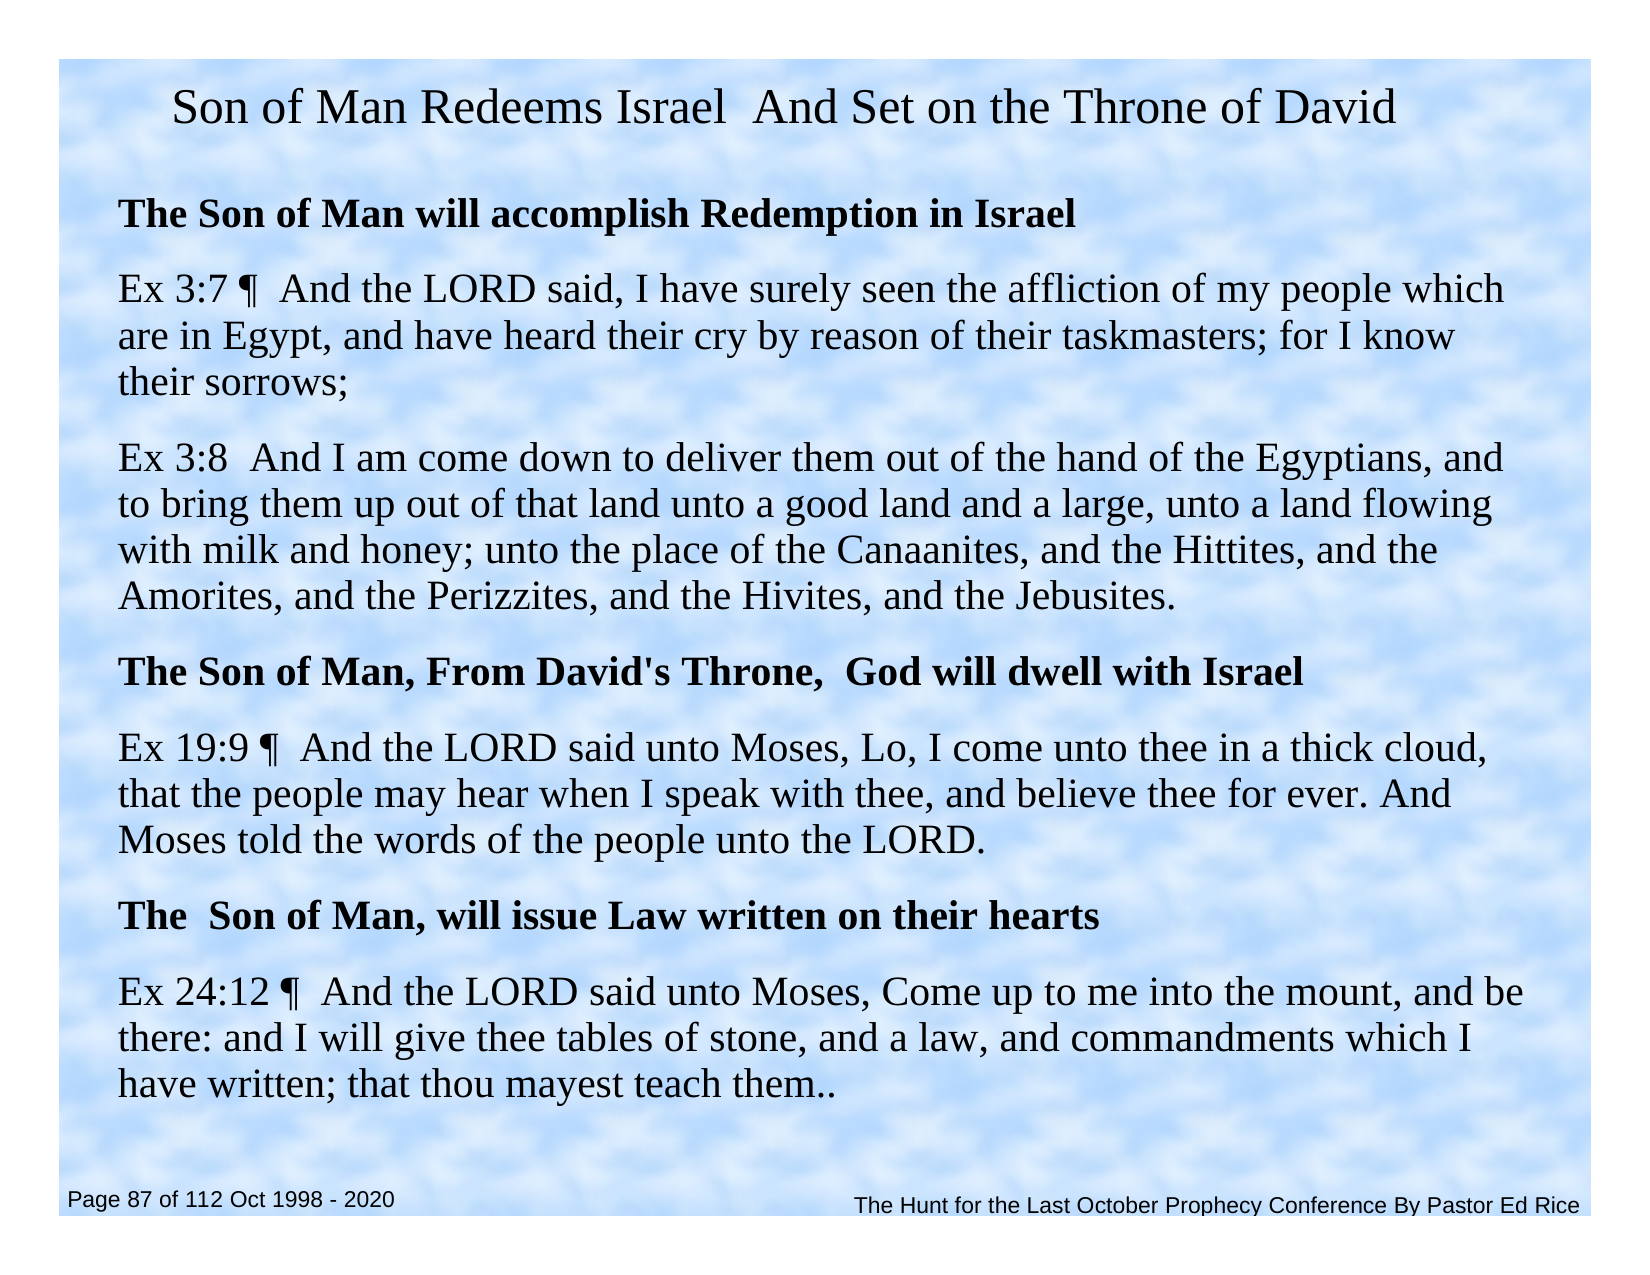

# Son of Man Redeems Israel And Set on the Throne of David
The Son of Man will accomplish Redemption in Israel
Ex 3:7 ¶ And the LORD said, I have surely seen the affliction of my people which are in Egypt, and have heard their cry by reason of their taskmasters; for I know their sorrows;
Ex 3:8 And I am come down to deliver them out of the hand of the Egyptians, and to bring them up out of that land unto a good land and a large, unto a land flowing with milk and honey; unto the place of the Canaanites, and the Hittites, and the Amorites, and the Perizzites, and the Hivites, and the Jebusites.
The Son of Man, From David's Throne, God will dwell with Israel
Ex 19:9 ¶ And the LORD said unto Moses, Lo, I come unto thee in a thick cloud, that the people may hear when I speak with thee, and believe thee for ever. And Moses told the words of the people unto the LORD.
The Son of Man, will issue Law written on their hearts
Ex 24:12 ¶ And the LORD said unto Moses, Come up to me into the mount, and be there: and I will give thee tables of stone, and a law, and commandments which I have written; that thou mayest teach them..